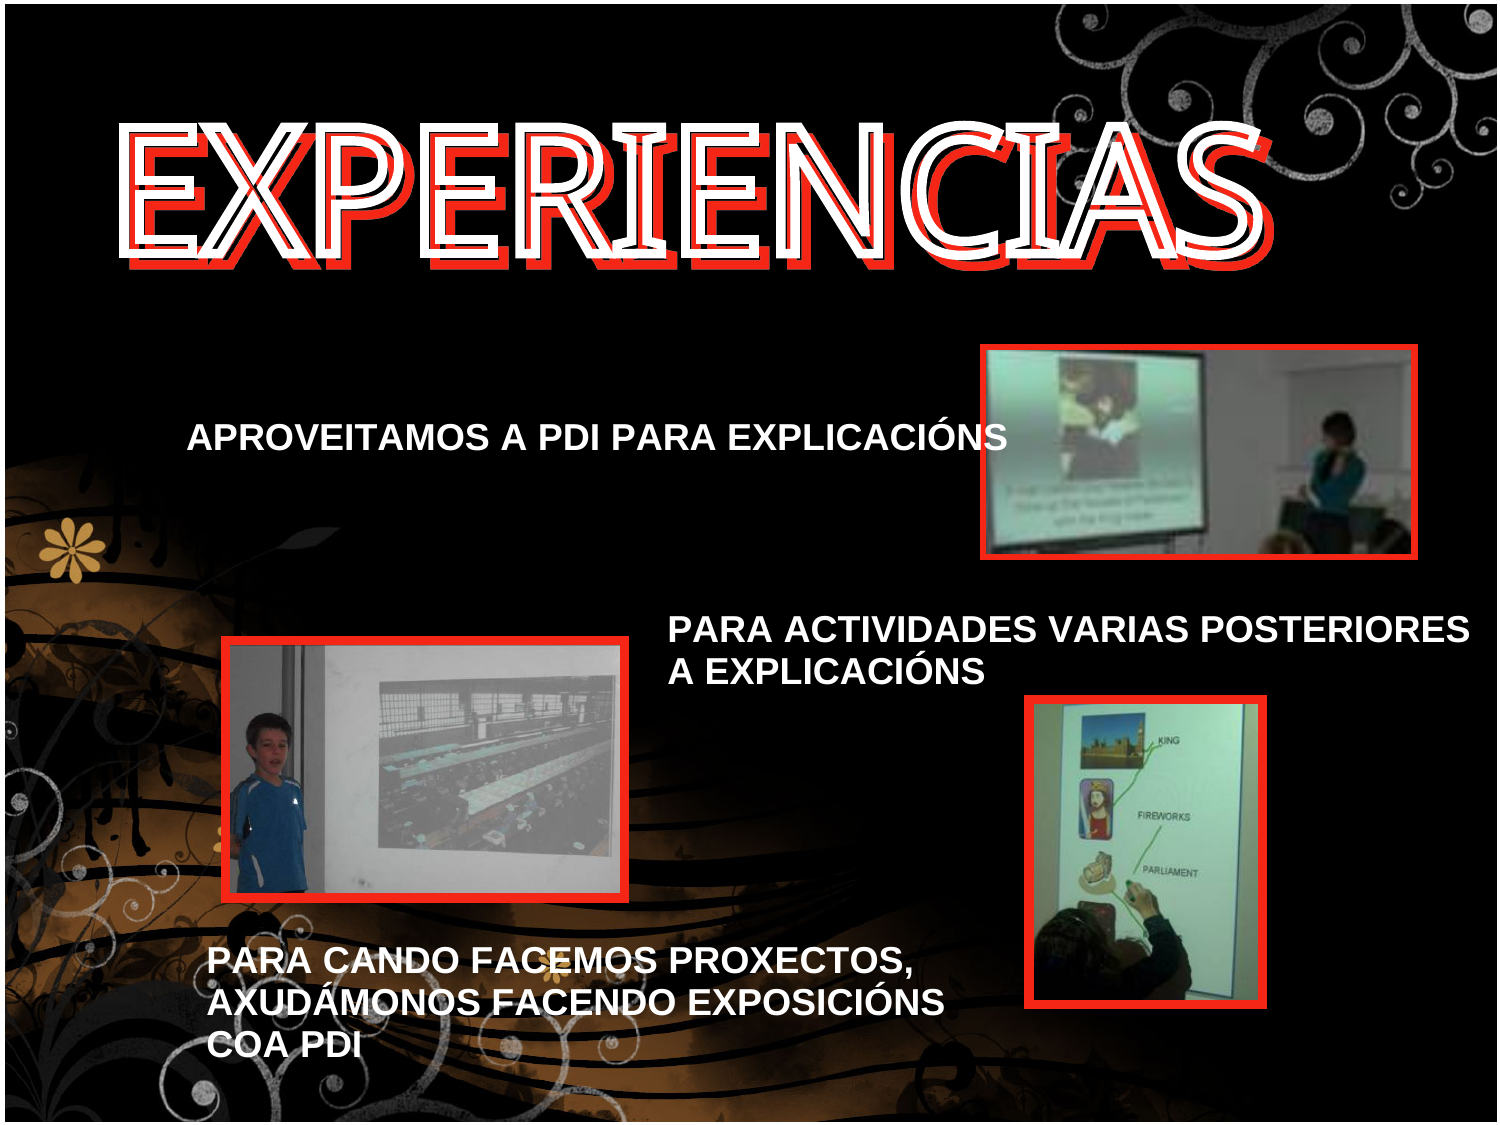

EXPERIENCIAS
APROVEITAMOS A PDI PARA EXPLICACIÓNS
PARA ACTIVIDADES VARIAS POSTERIORES
A EXPLICACIÓNS
PARA CANDO FACEMOS PROXECTOS,
AXUDÁMONOS FACENDO EXPOSICIÓNS
COA PDI